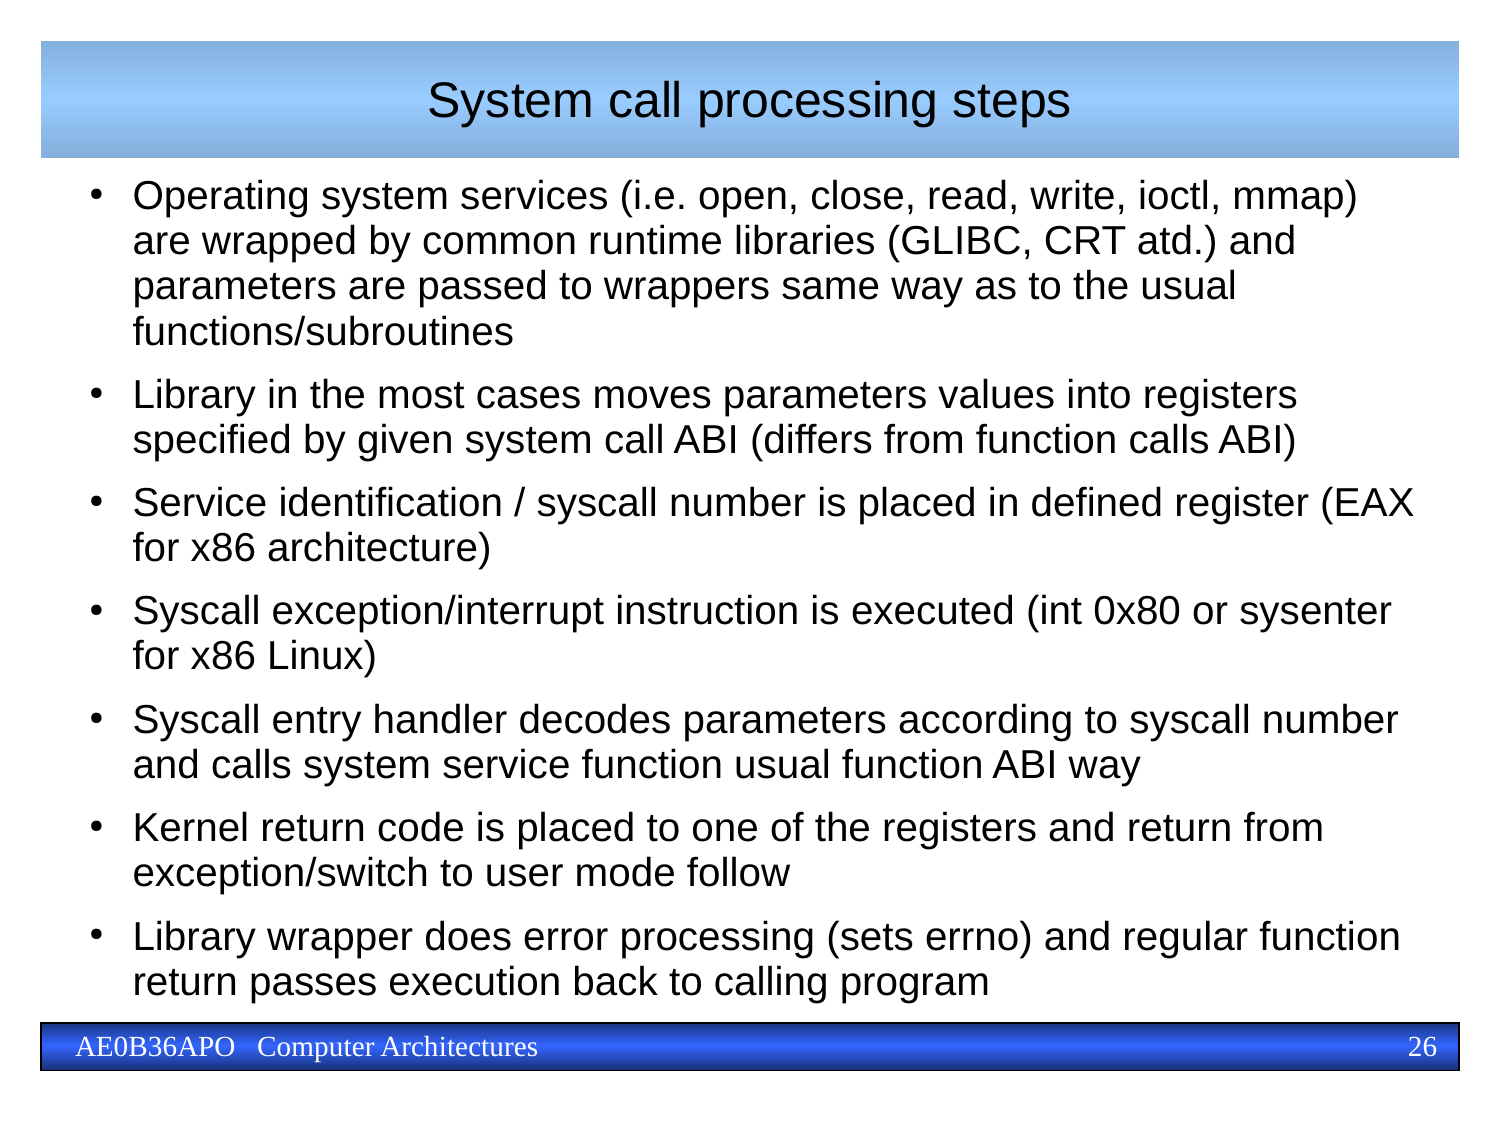

# System call processing steps
Operating system services (i.e. open, close, read, write, ioctl, mmap) are wrapped by common runtime libraries (GLIBC, CRT atd.) and parameters are passed to wrappers same way as to the usual functions/subroutines
Library in the most cases moves parameters values into registers specified by given system call ABI (differs from function calls ABI)
Service identification / syscall number is placed in defined register (EAX for x86 architecture)
Syscall exception/interrupt instruction is executed (int 0x80 or sysenter for x86 Linux)
Syscall entry handler decodes parameters according to syscall number and calls system service function usual function ABI way
Kernel return code is placed to one of the registers and return from exception/switch to user mode follow
Library wrapper does error processing (sets errno) and regular function return passes execution back to calling program
AE0B36APO Computer Architectures
26